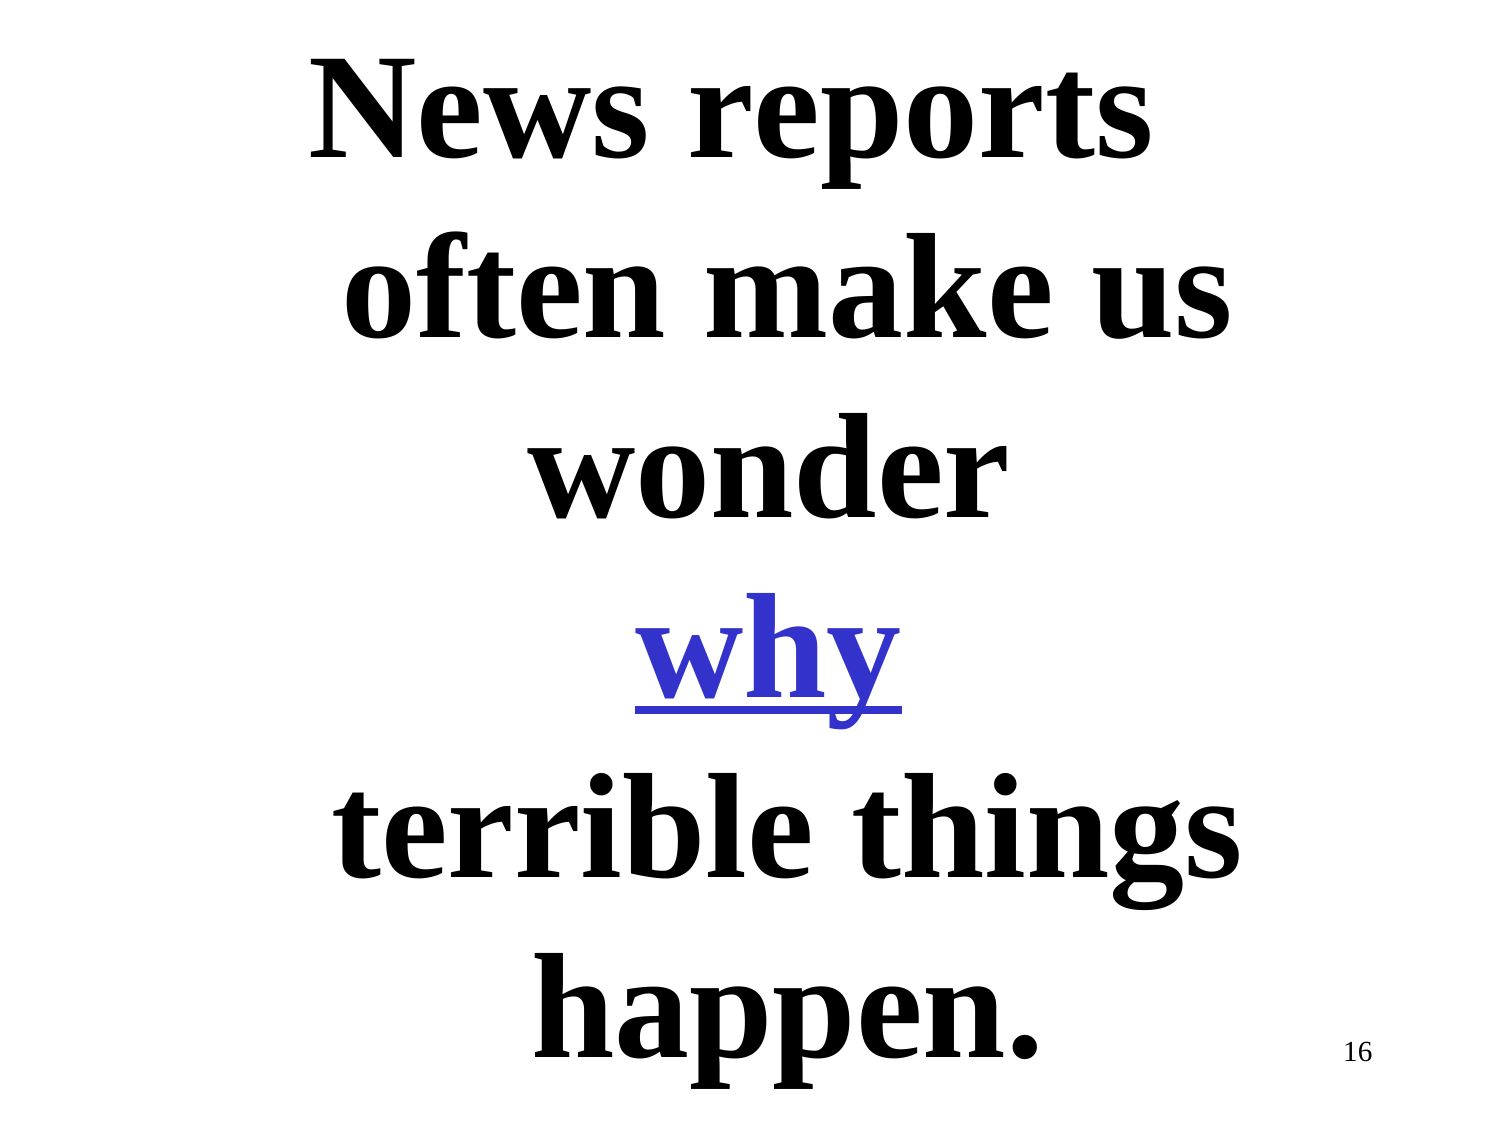

News reports
often make us wonder
why
terrible things happen.
15